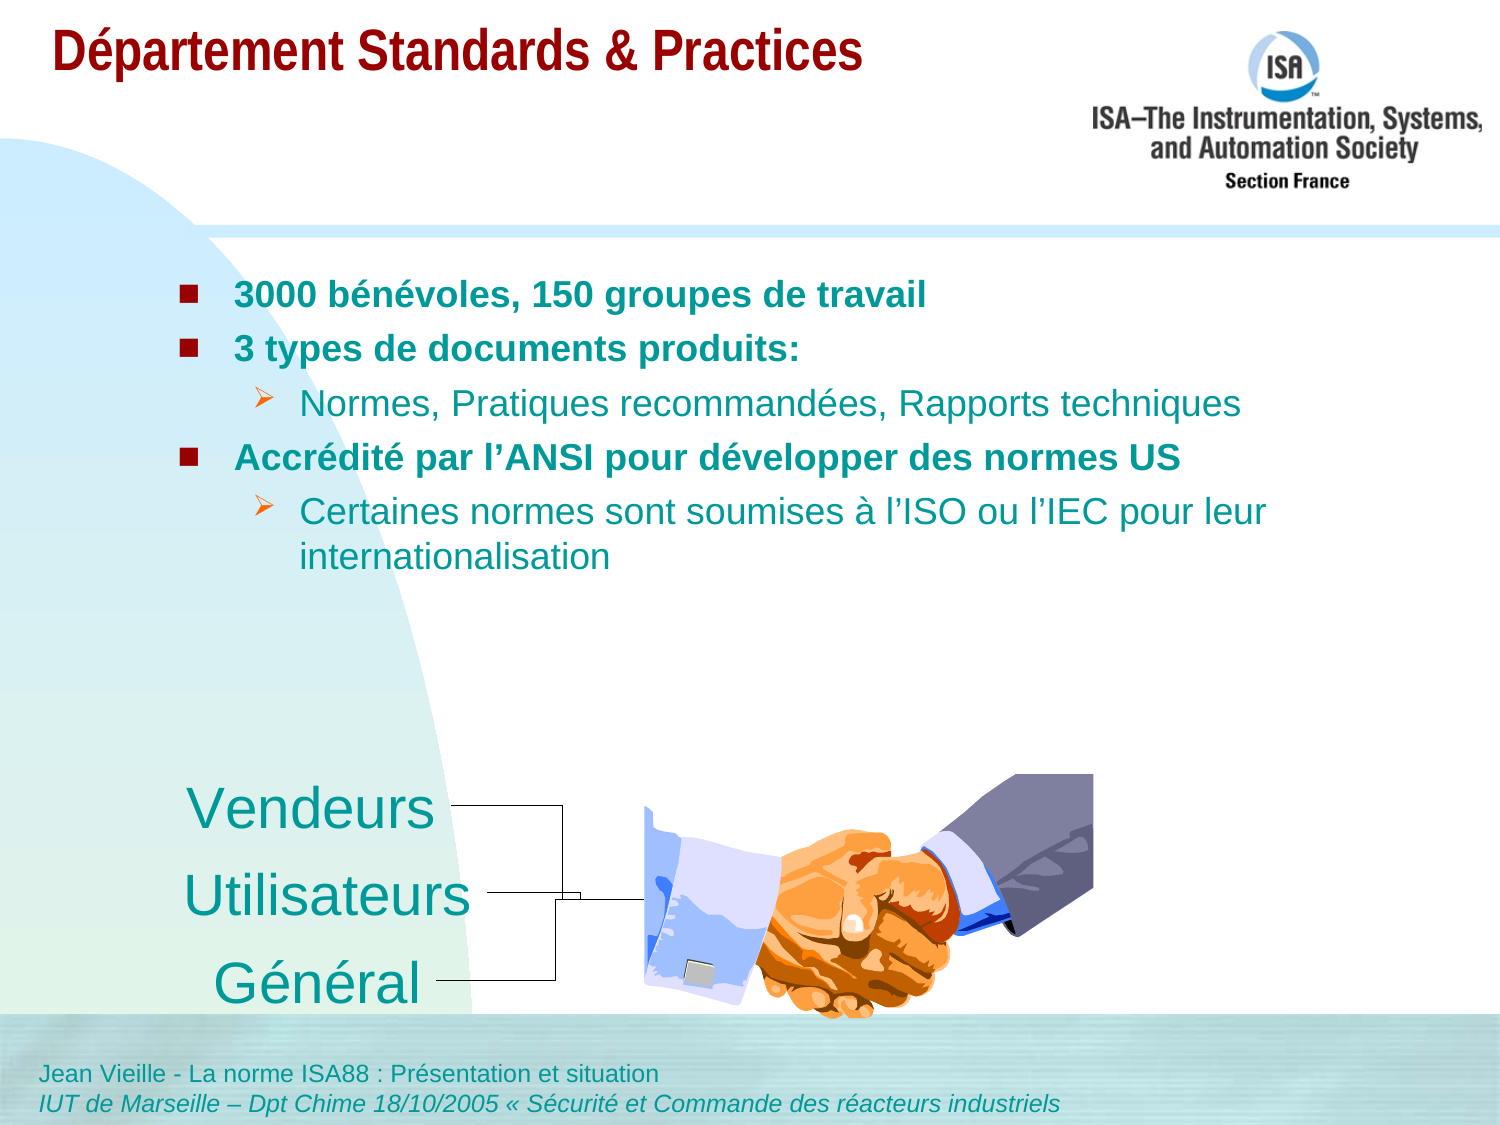

# Département Standards & Practices
3000 bénévoles, 150 groupes de travail
3 types de documents produits:
Normes, Pratiques recommandées, Rapports techniques
Accrédité par l’ANSI pour développer des normes US
Certaines normes sont soumises à l’ISO ou l’IEC pour leur internationalisation
Vendeurs
Utilisateurs
Général